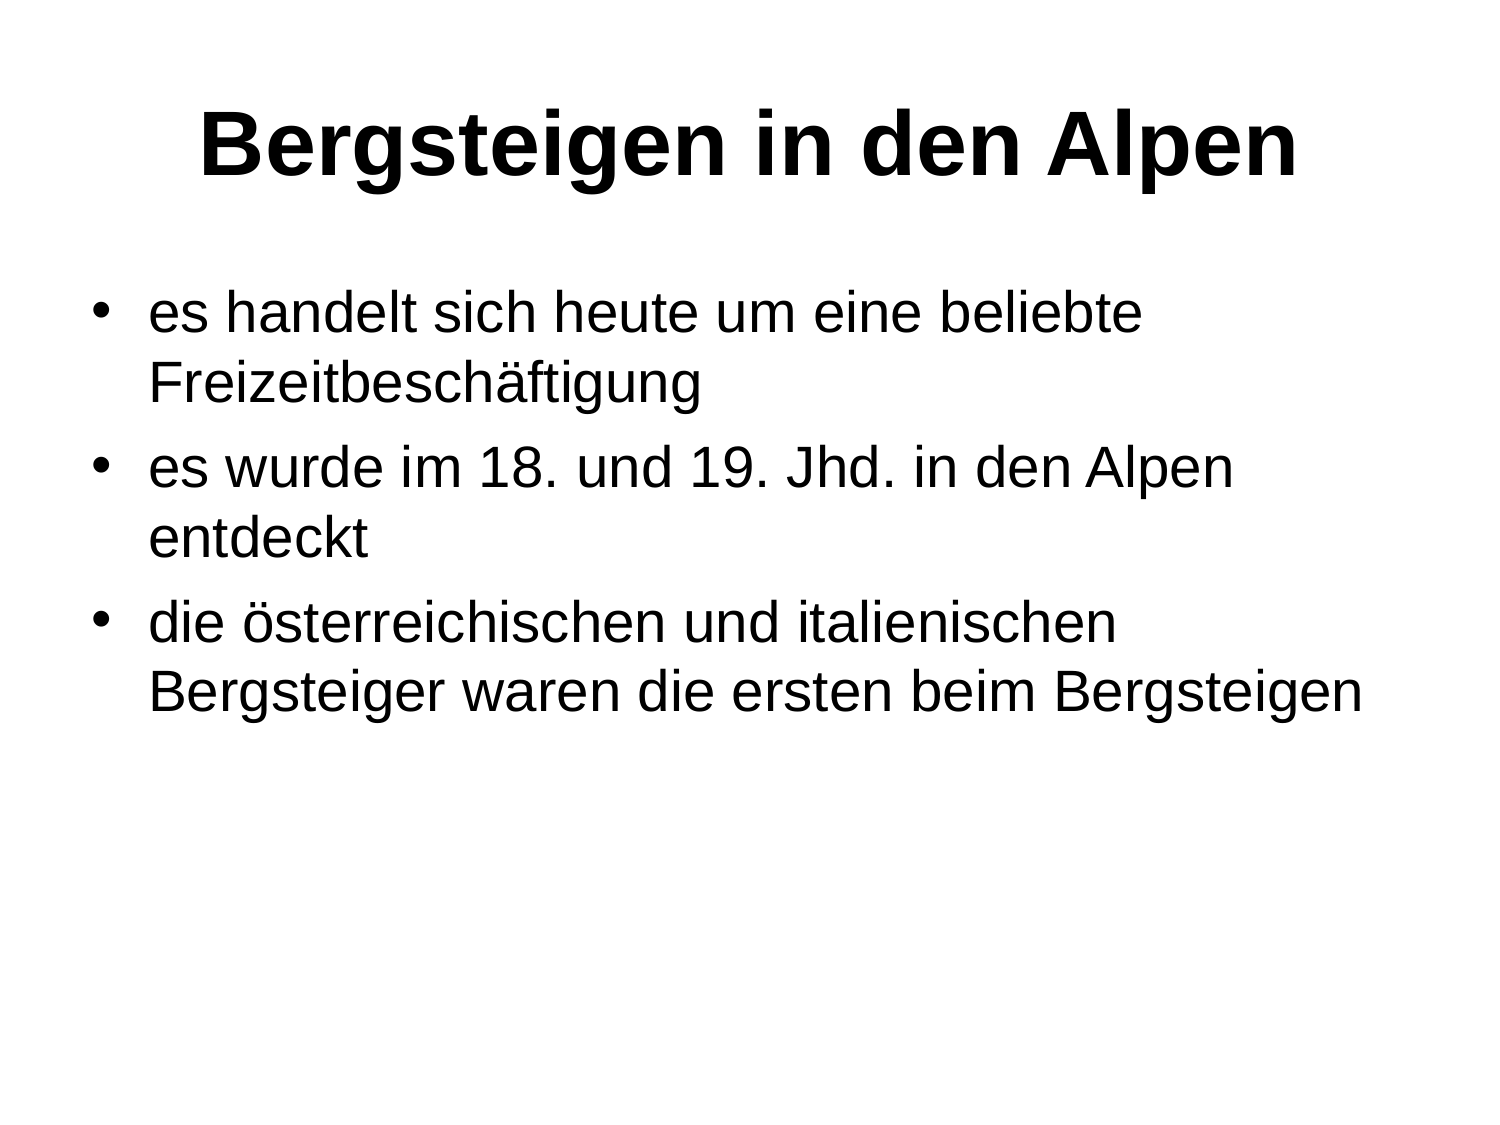

# Bergsteigen in den Alpen
es handelt sich heute um eine beliebte Freizeitbeschäftigung
es wurde im 18. und 19. Jhd. in den Alpen entdeckt
die österreichischen und italienischen Bergsteiger waren die ersten beim Bergsteigen